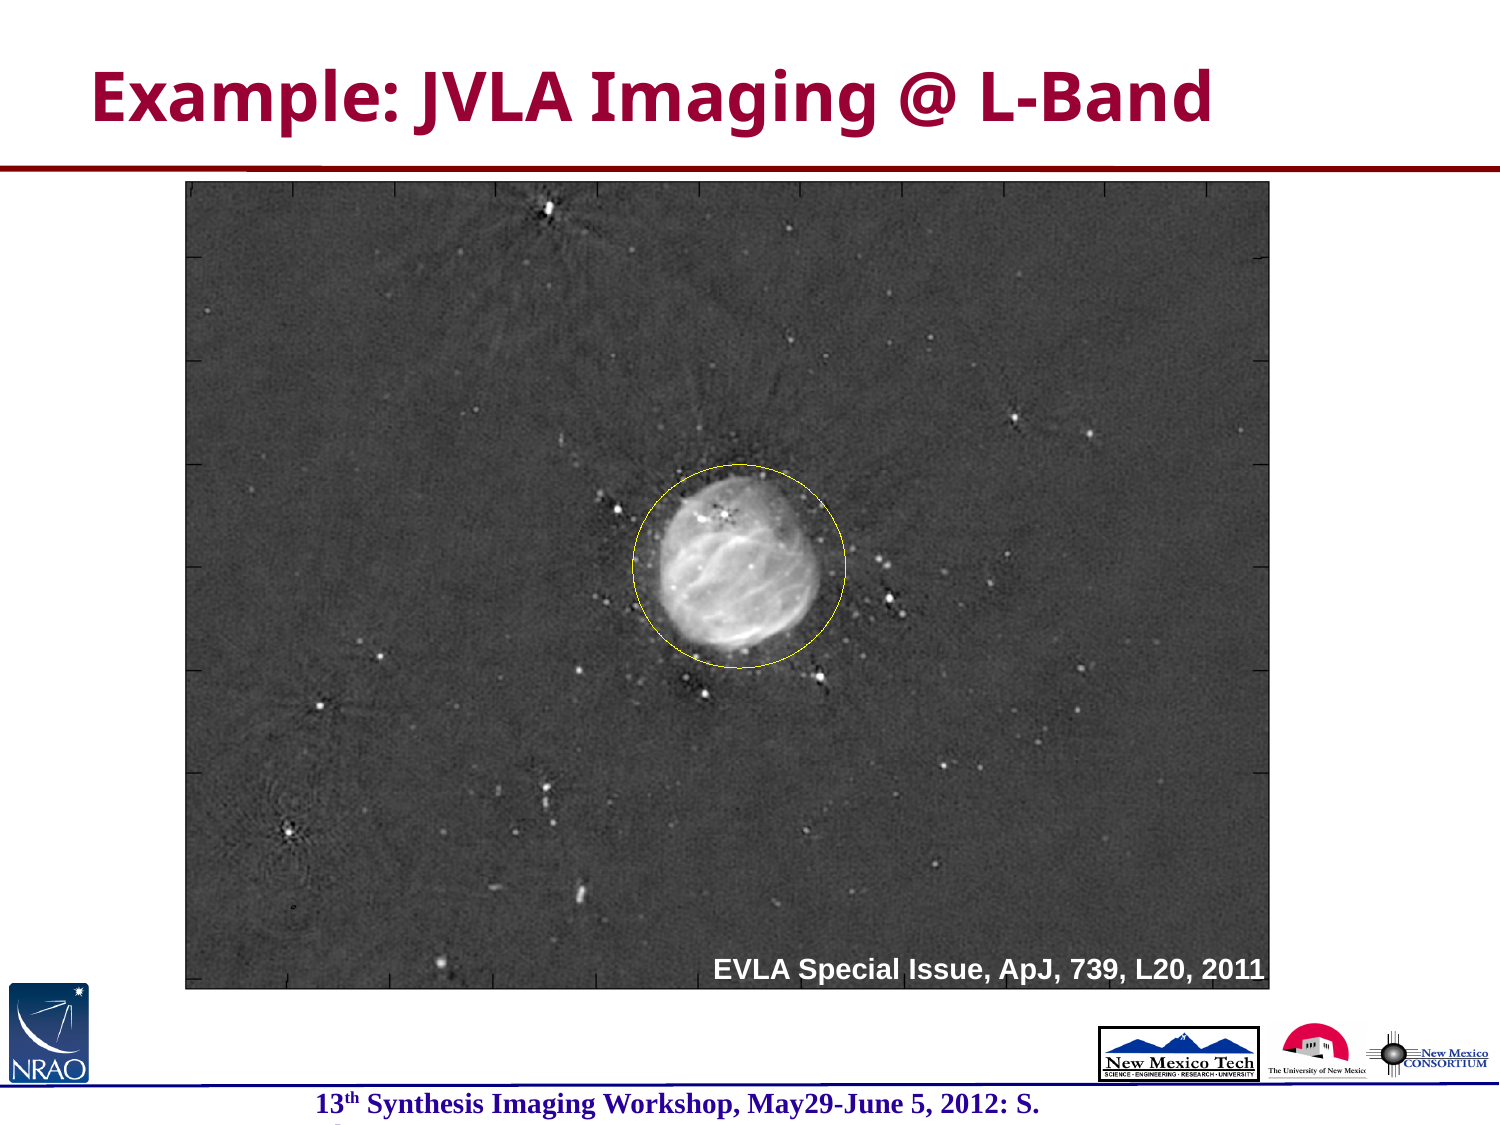

# Example: JVLA Imaging @ L-Band
EVLA Special Issue, ApJ, 739, L20, 2011